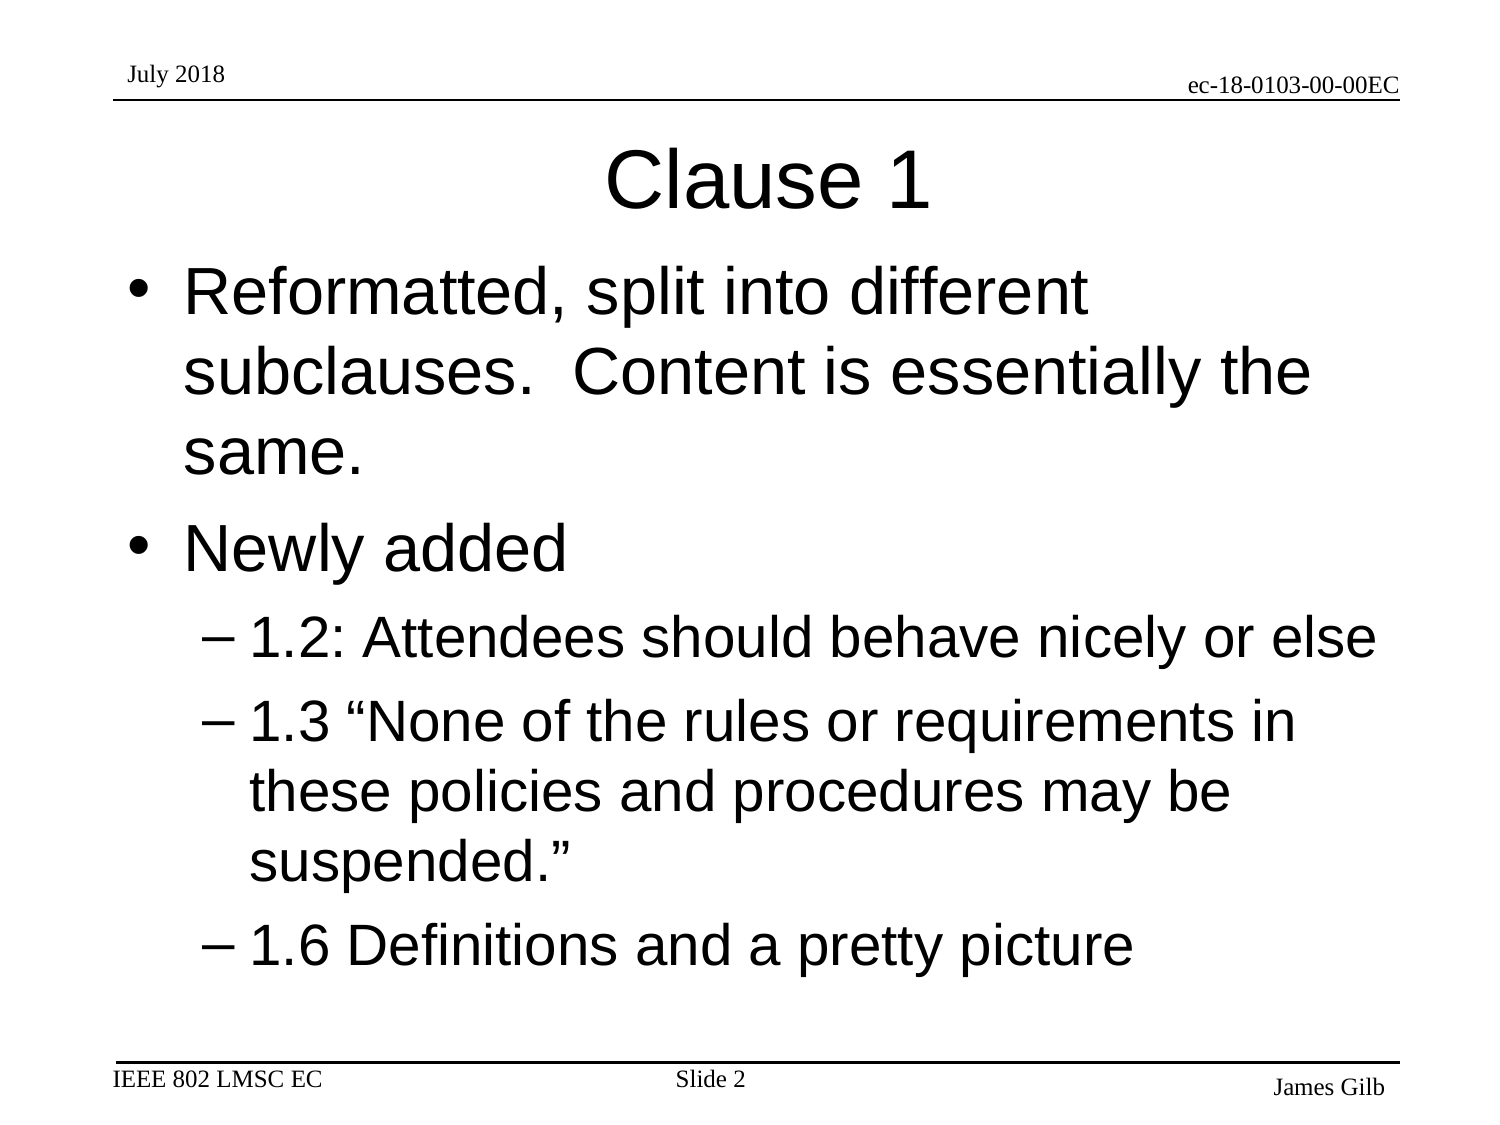

# Clause 1
Reformatted, split into different subclauses. Content is essentially the same.
Newly added
1.2: Attendees should behave nicely or else
1.3 “None of the rules or requirements in these policies and procedures may be suspended.”
1.6 Definitions and a pretty picture
2